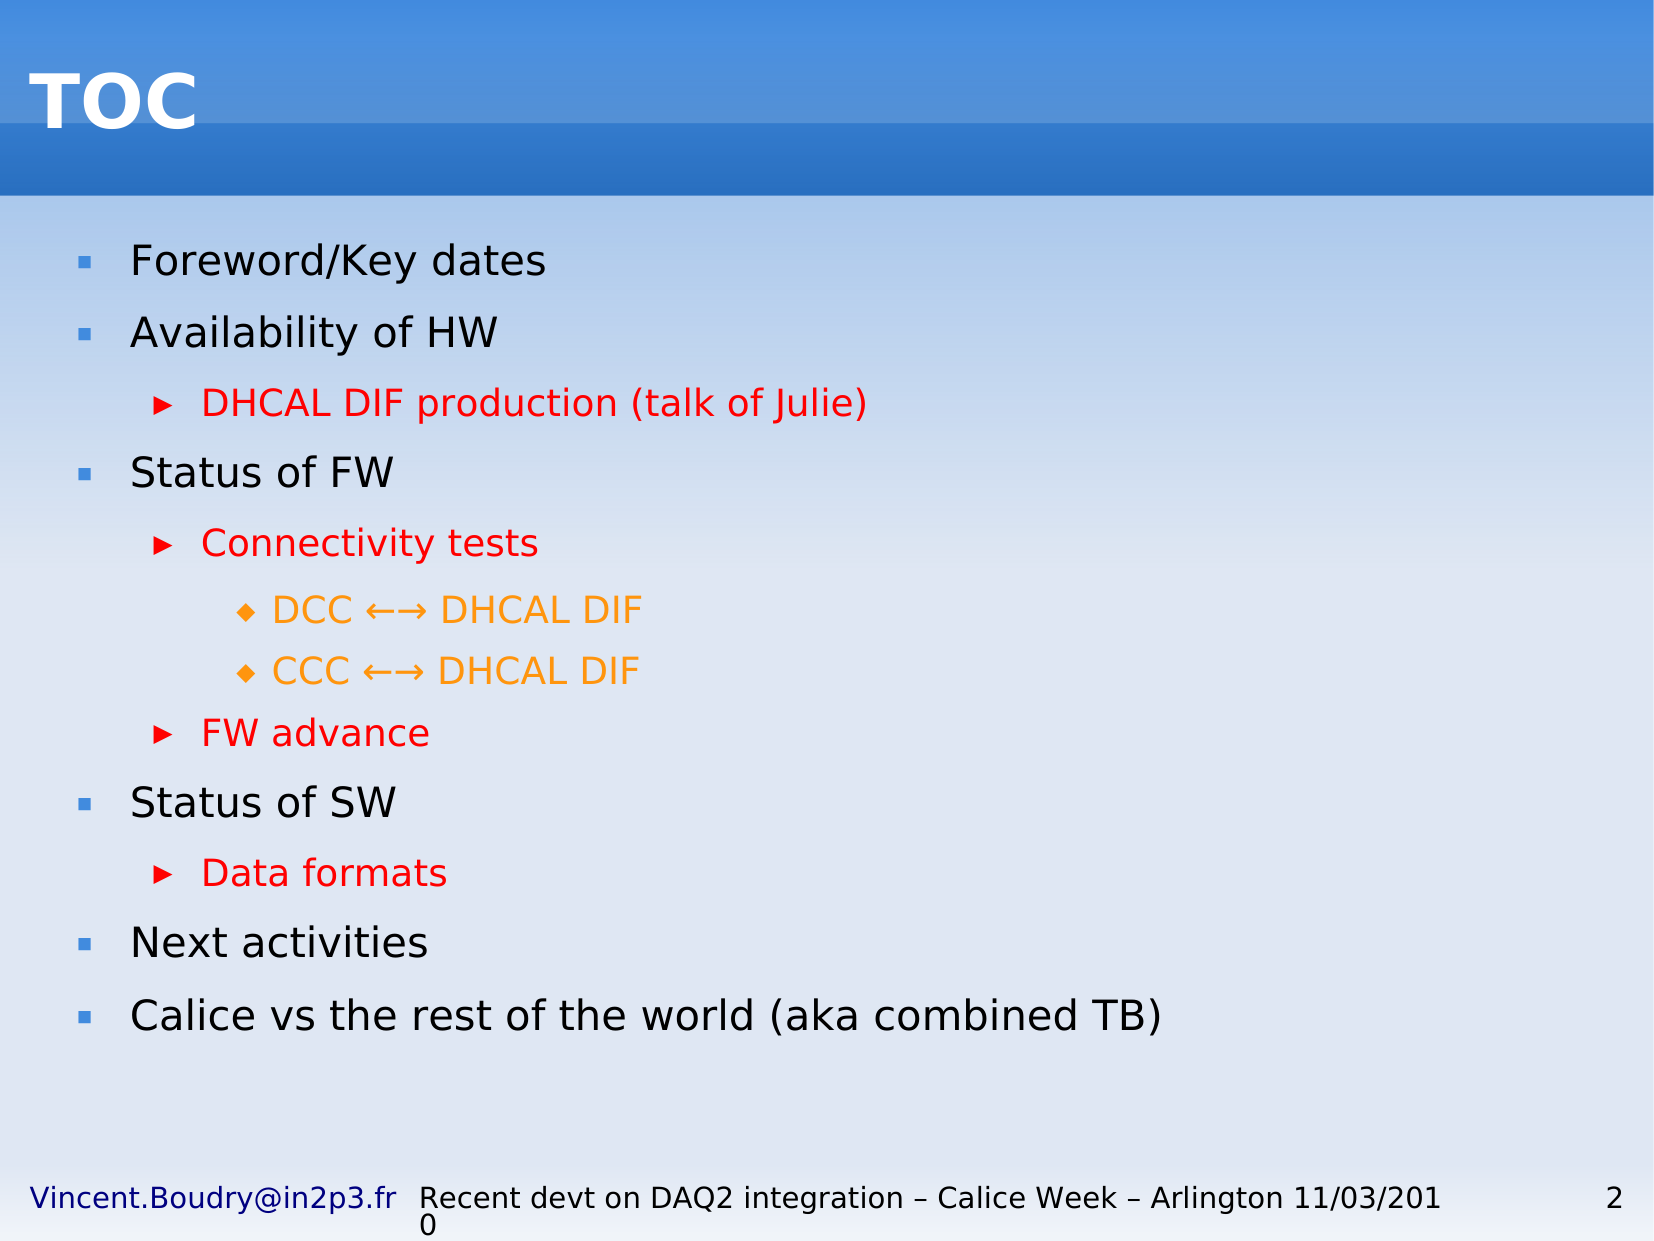

# TOC
Foreword/Key dates
Availability of HW
DHCAL DIF production (talk of Julie)
Status of FW
Connectivity tests
DCC ←→ DHCAL DIF
CCC ←→ DHCAL DIF
FW advance
Status of SW
Data formats
Next activities
Calice vs the rest of the world (aka combined TB)
Recent devt on DAQ2 integration – Calice Week – Arlington 11/03/2010
2